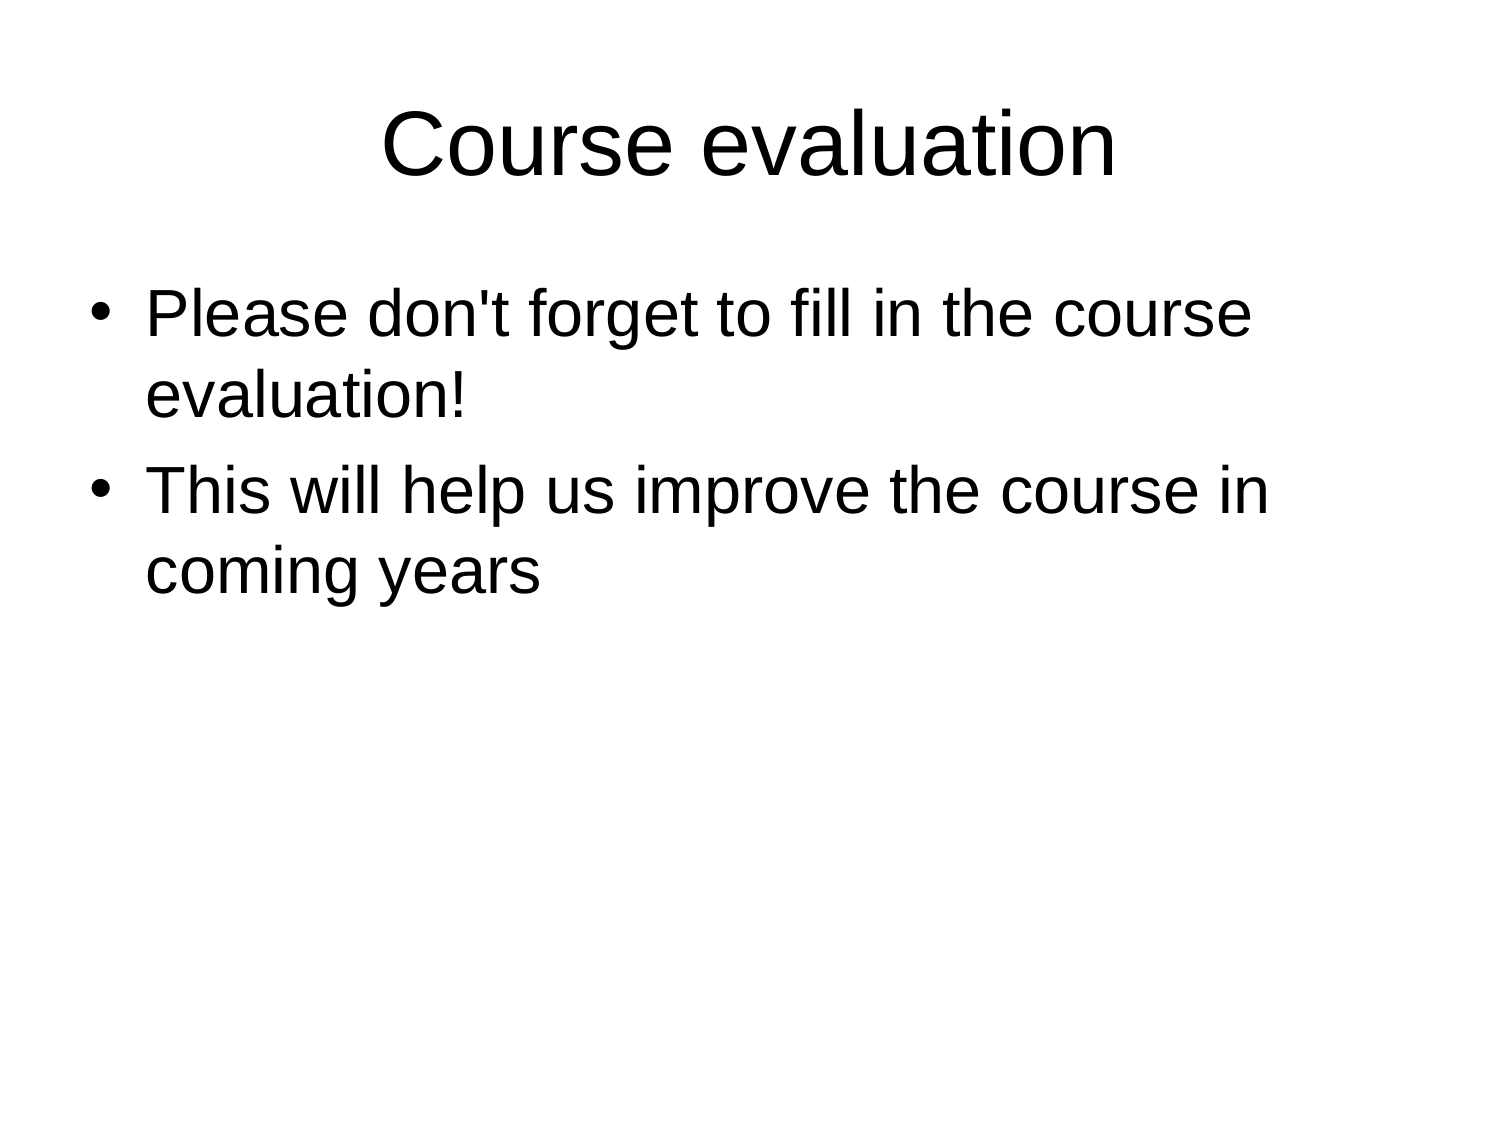

# Course evaluation
Please don't forget to fill in the course evaluation!
This will help us improve the course in coming years